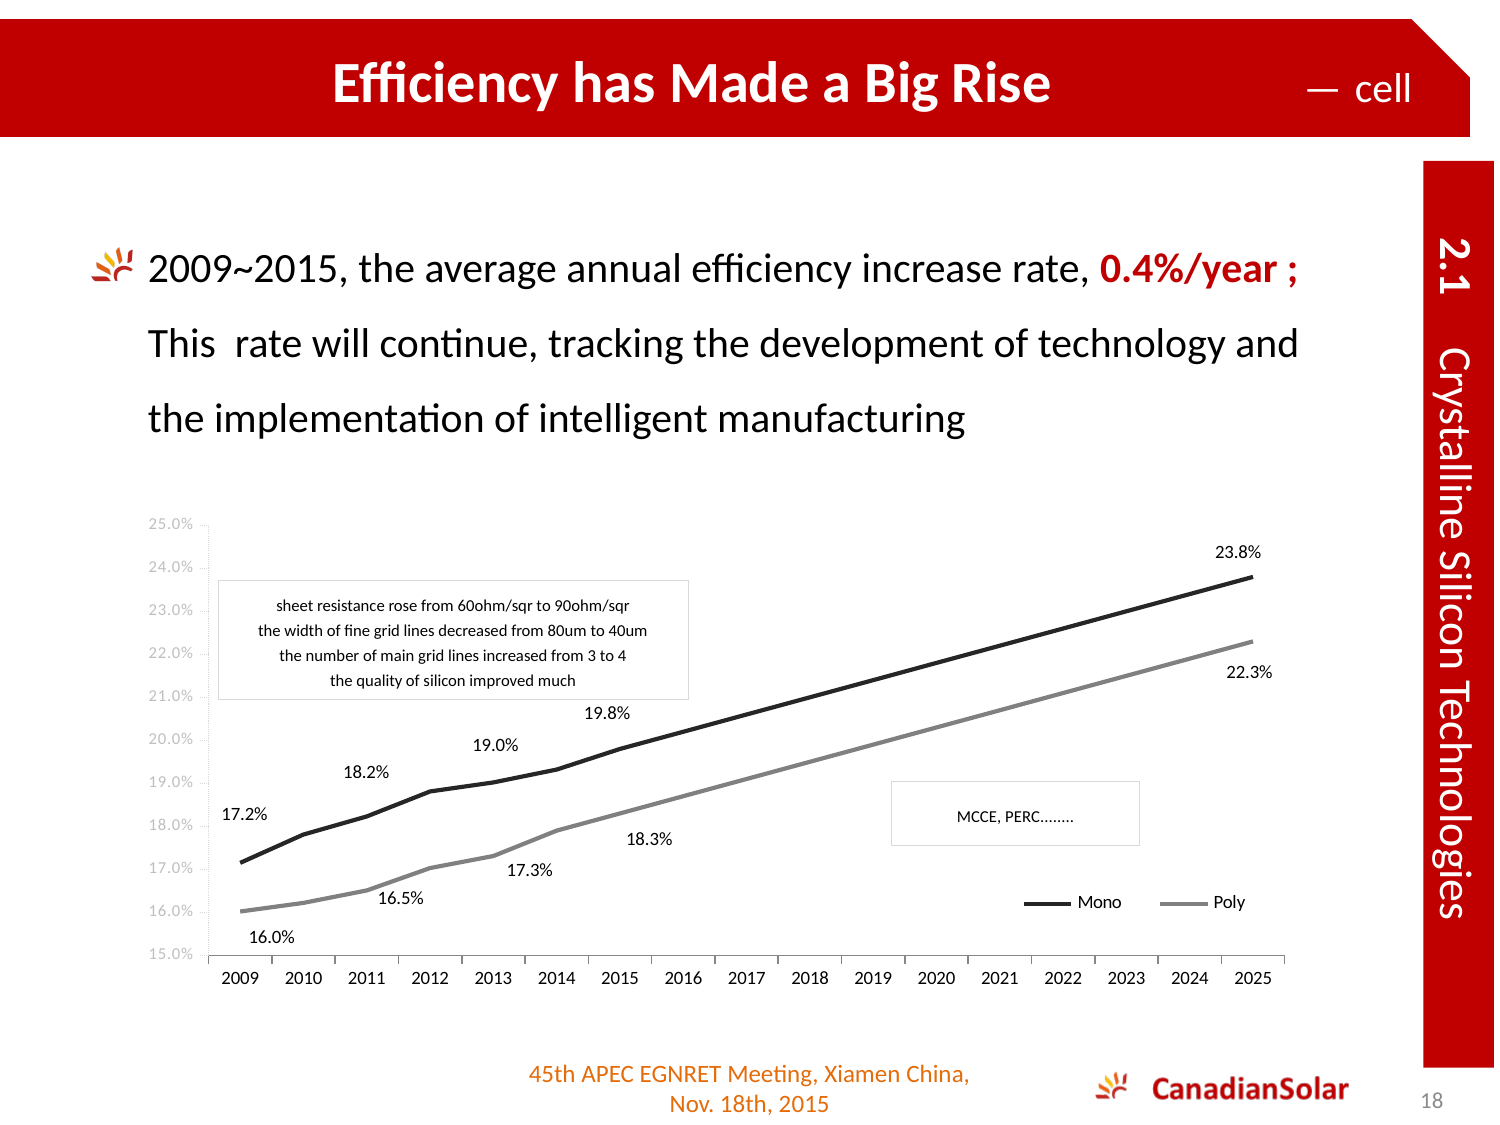

Efficiency has Made a Big Rise — cell
 2.1 Crystalline Silicon Technologies
2009~2015, the average annual efficiency increase rate, 0.4%/year ; This rate will continue, tracking the development of technology and the implementation of intelligent manufacturing
### Chart
| Category | Mono | Poly |
|---|---|---|
| 2009 | 0.1715 | 0.1602 |
| 2010 | 0.1781 | 0.1622 |
| 2011 | 0.1823 | 0.1651 |
| 2012 | 0.1881 | 0.1703 |
| 2013 | 0.1902 | 0.1731 |
| 2014 | 0.1932 | 0.179 |
| 2015 | 0.198 | 0.183 |
| 2016 | 0.202 | 0.187 |
| 2017 | 0.206 | 0.191 |
| 2018 | 0.21 | 0.195 |
| 2019 | 0.214 | 0.199 |
| 2020 | 0.218 | 0.203 |
| 2021 | 0.222 | 0.207 |
| 2022 | 0.226 | 0.211 |
| 2023 | 0.23 | 0.215 |
| 2024 | 0.234 | 0.219 |
| 2025 | 0.238 | 0.223 |sheet resistance rose from 60ohm/sqr to 90ohm/sqr
the width of fine grid lines decreased from 80um to 40um
the number of main grid lines increased from 3 to 4
the quality of silicon improved much
MCCE, PERC........
45th APEC EGNRET Meeting, Xiamen China, Nov. 18th, 2015